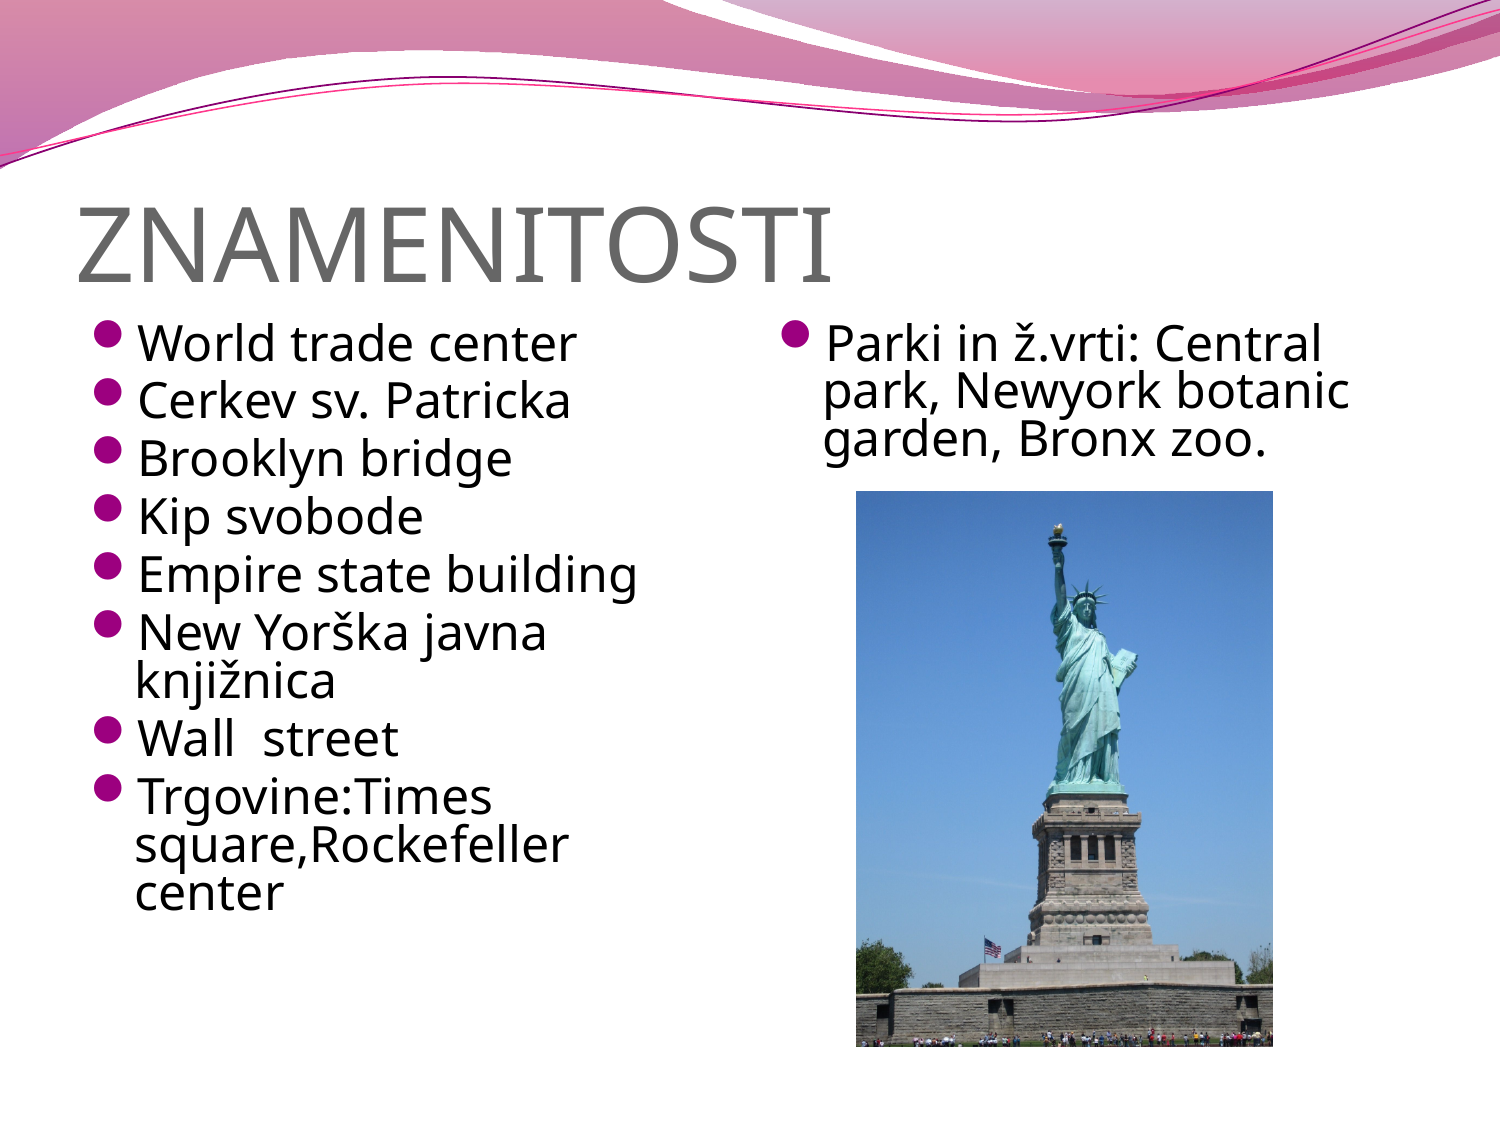

# ZNAMENITOSTI
World trade center
Cerkev sv. Patricka
Brooklyn bridge
Kip svobode
Empire state building
New Yorška javna knjižnica
Wall street
Trgovine:Times square,Rockefeller center
Parki in ž.vrti: Central park, Newyork botanic garden, Bronx zoo.